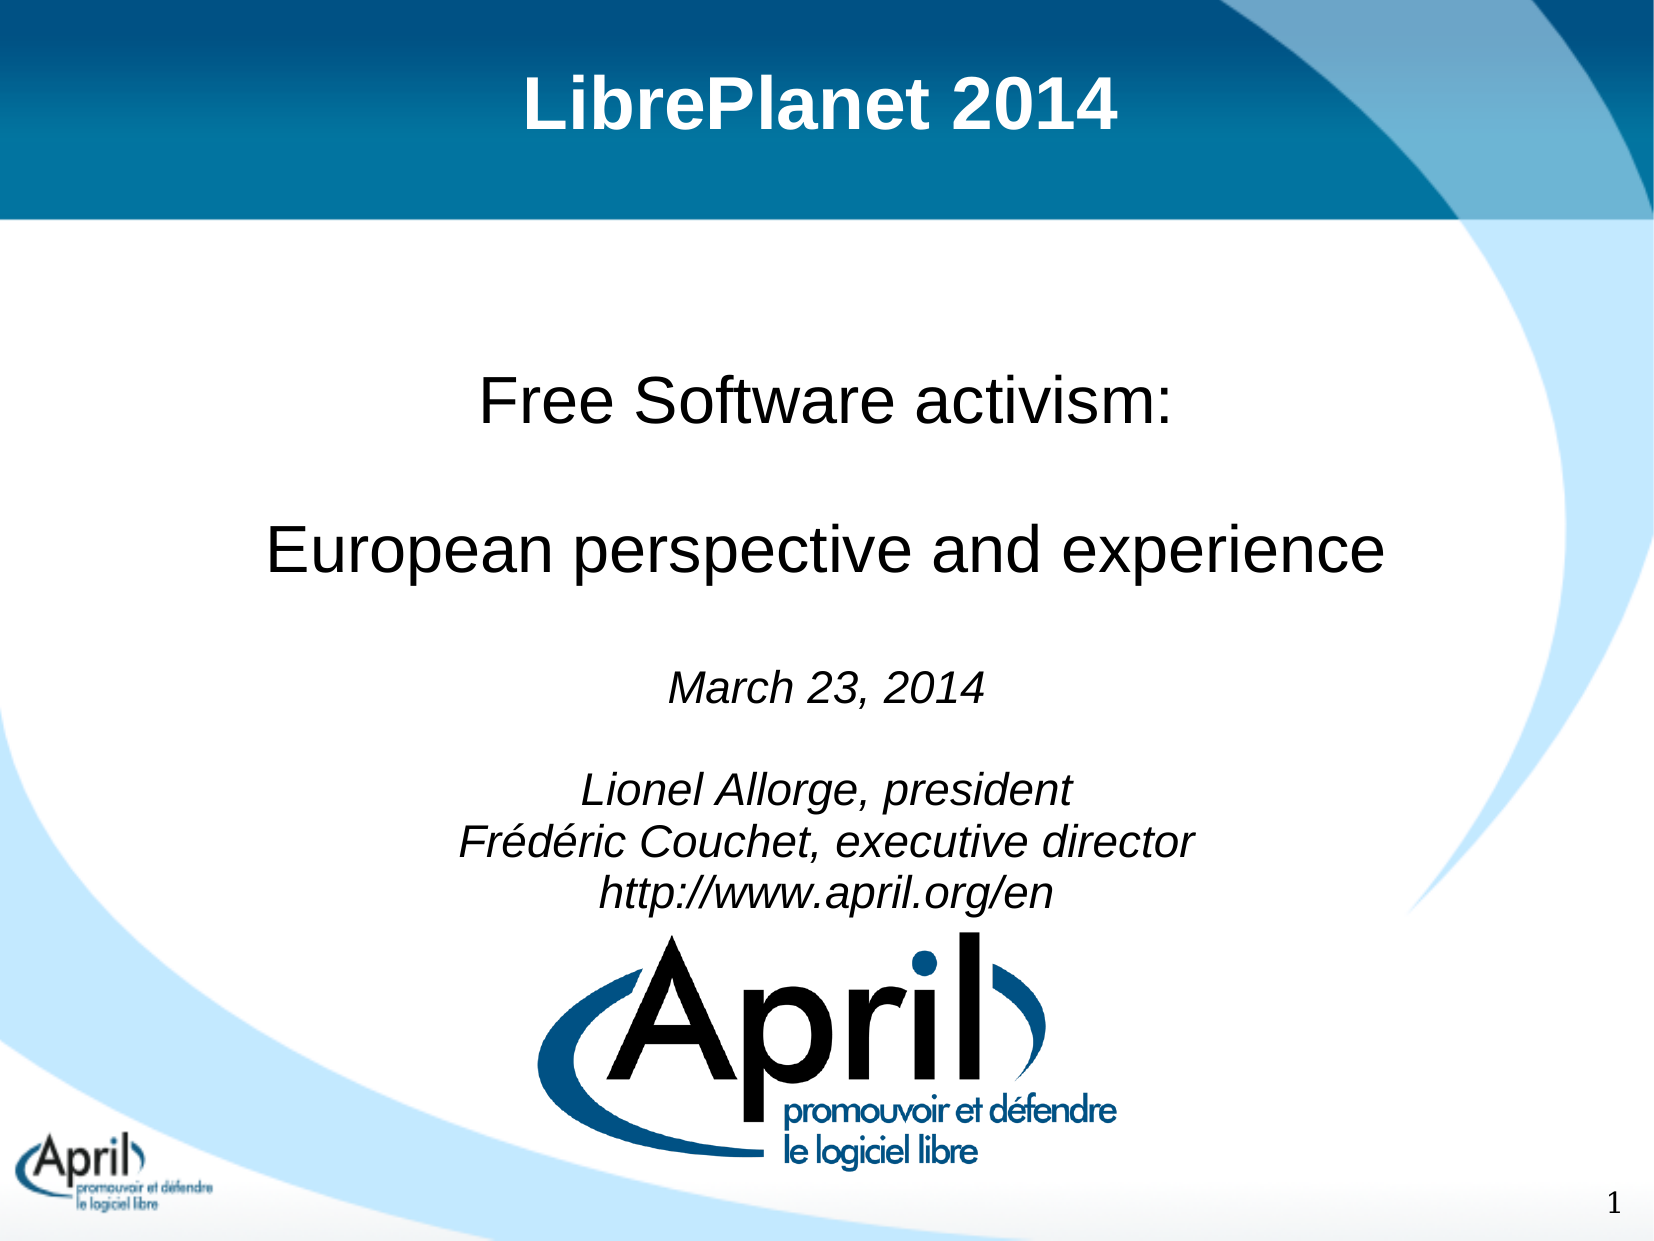

# LibrePlanet 2014
Free Software activism:
European perspective and experience
March 23, 2014
Lionel Allorge, president
Frédéric Couchet, executive director
http://www.april.org/en
1